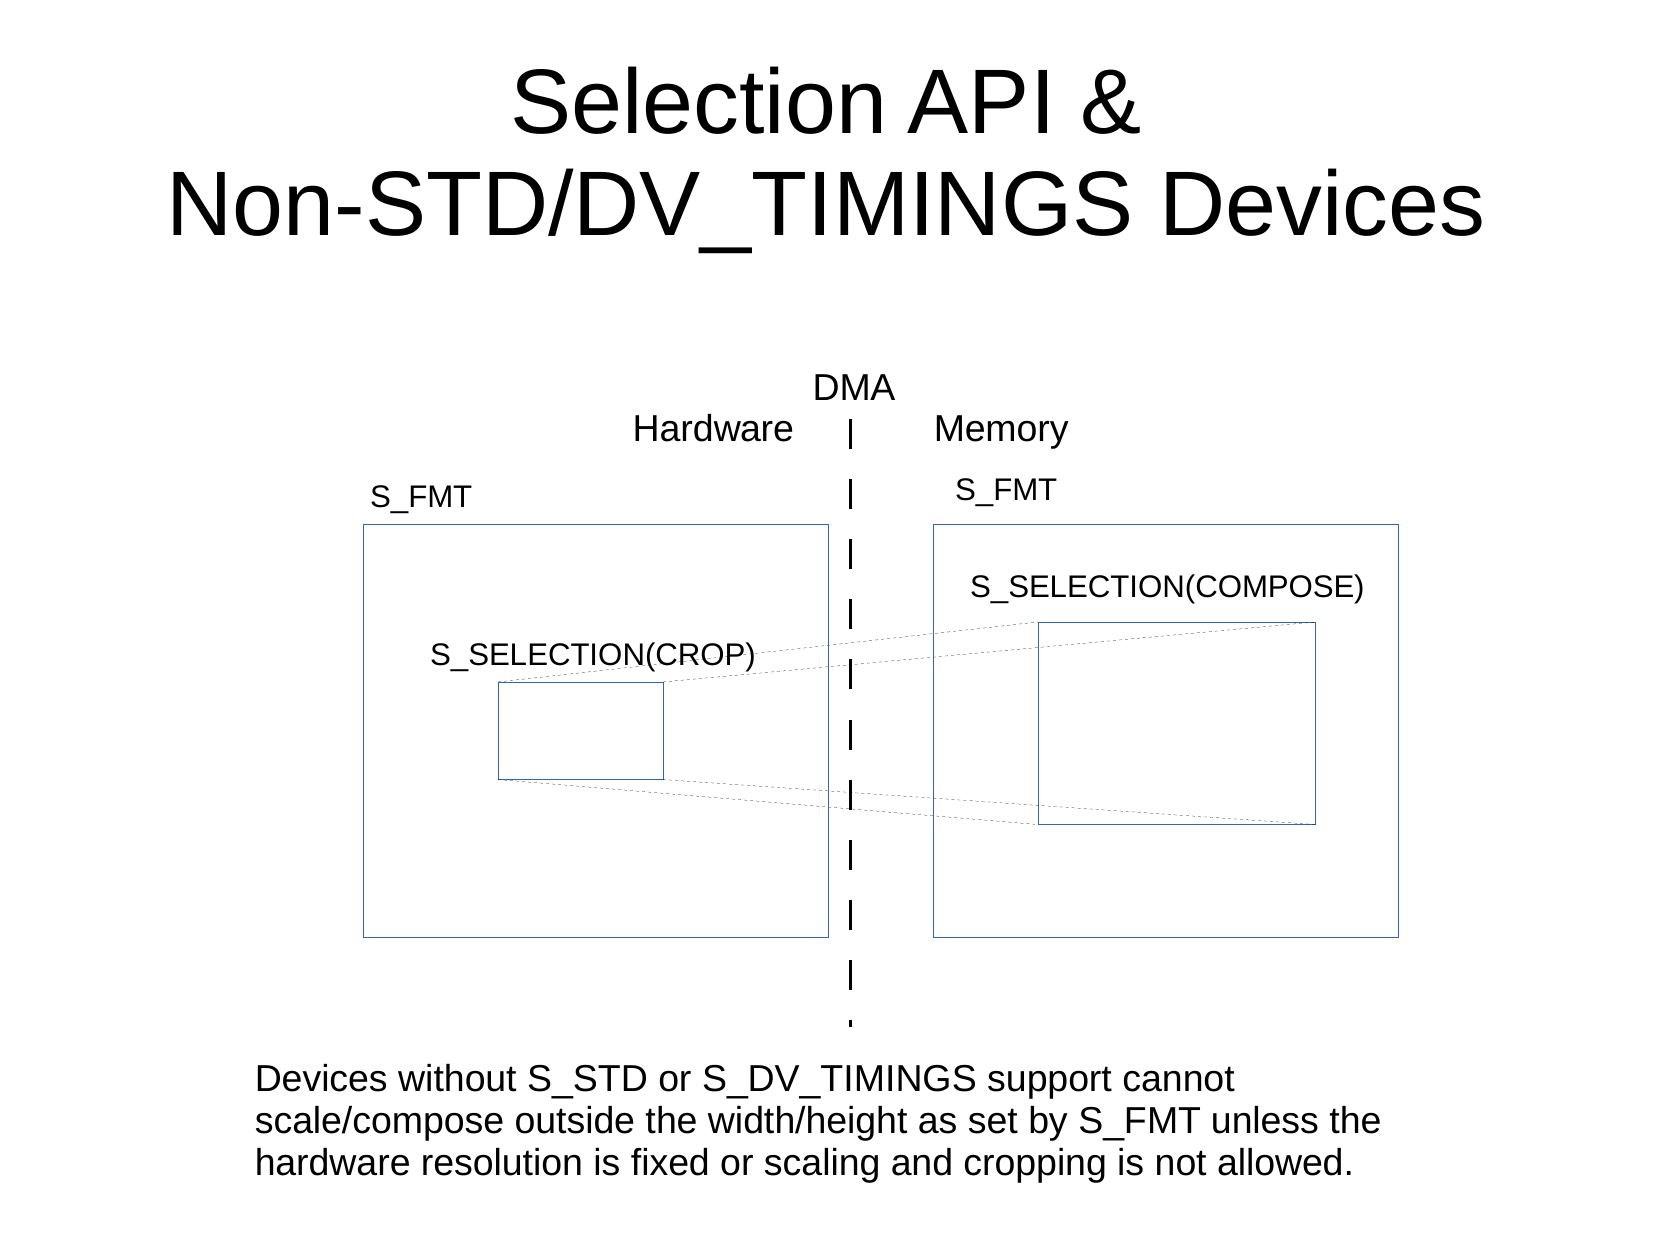

# Selection API & Non-STD/DV_TIMINGS Devices
Devices without S_STD or S_DV_TIMINGS support cannot scale/compose outside the width/height as set by S_FMT unless the hardware resolution is fixed or scaling and cropping is not allowed.